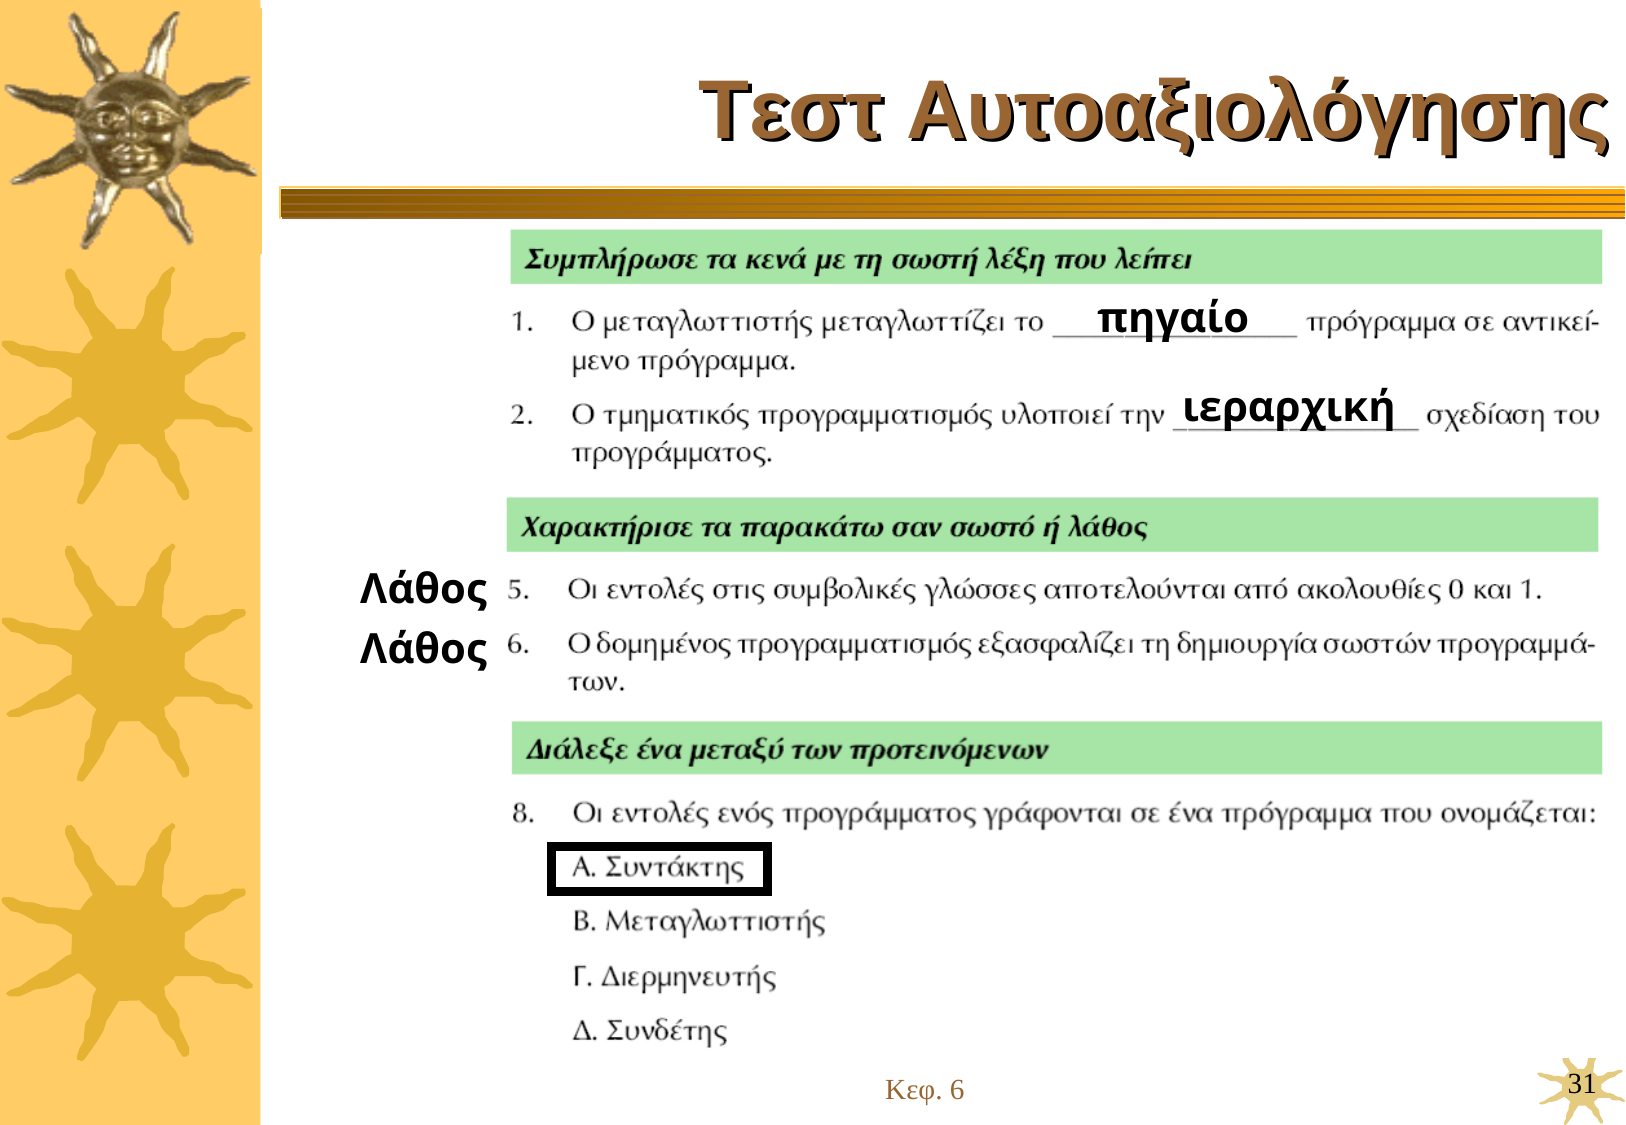

Τεστ Αυτοαξιολόγησης
πηγαίο
ιεραρχική
Λάθος
Λάθος
31
Κεφ. 6